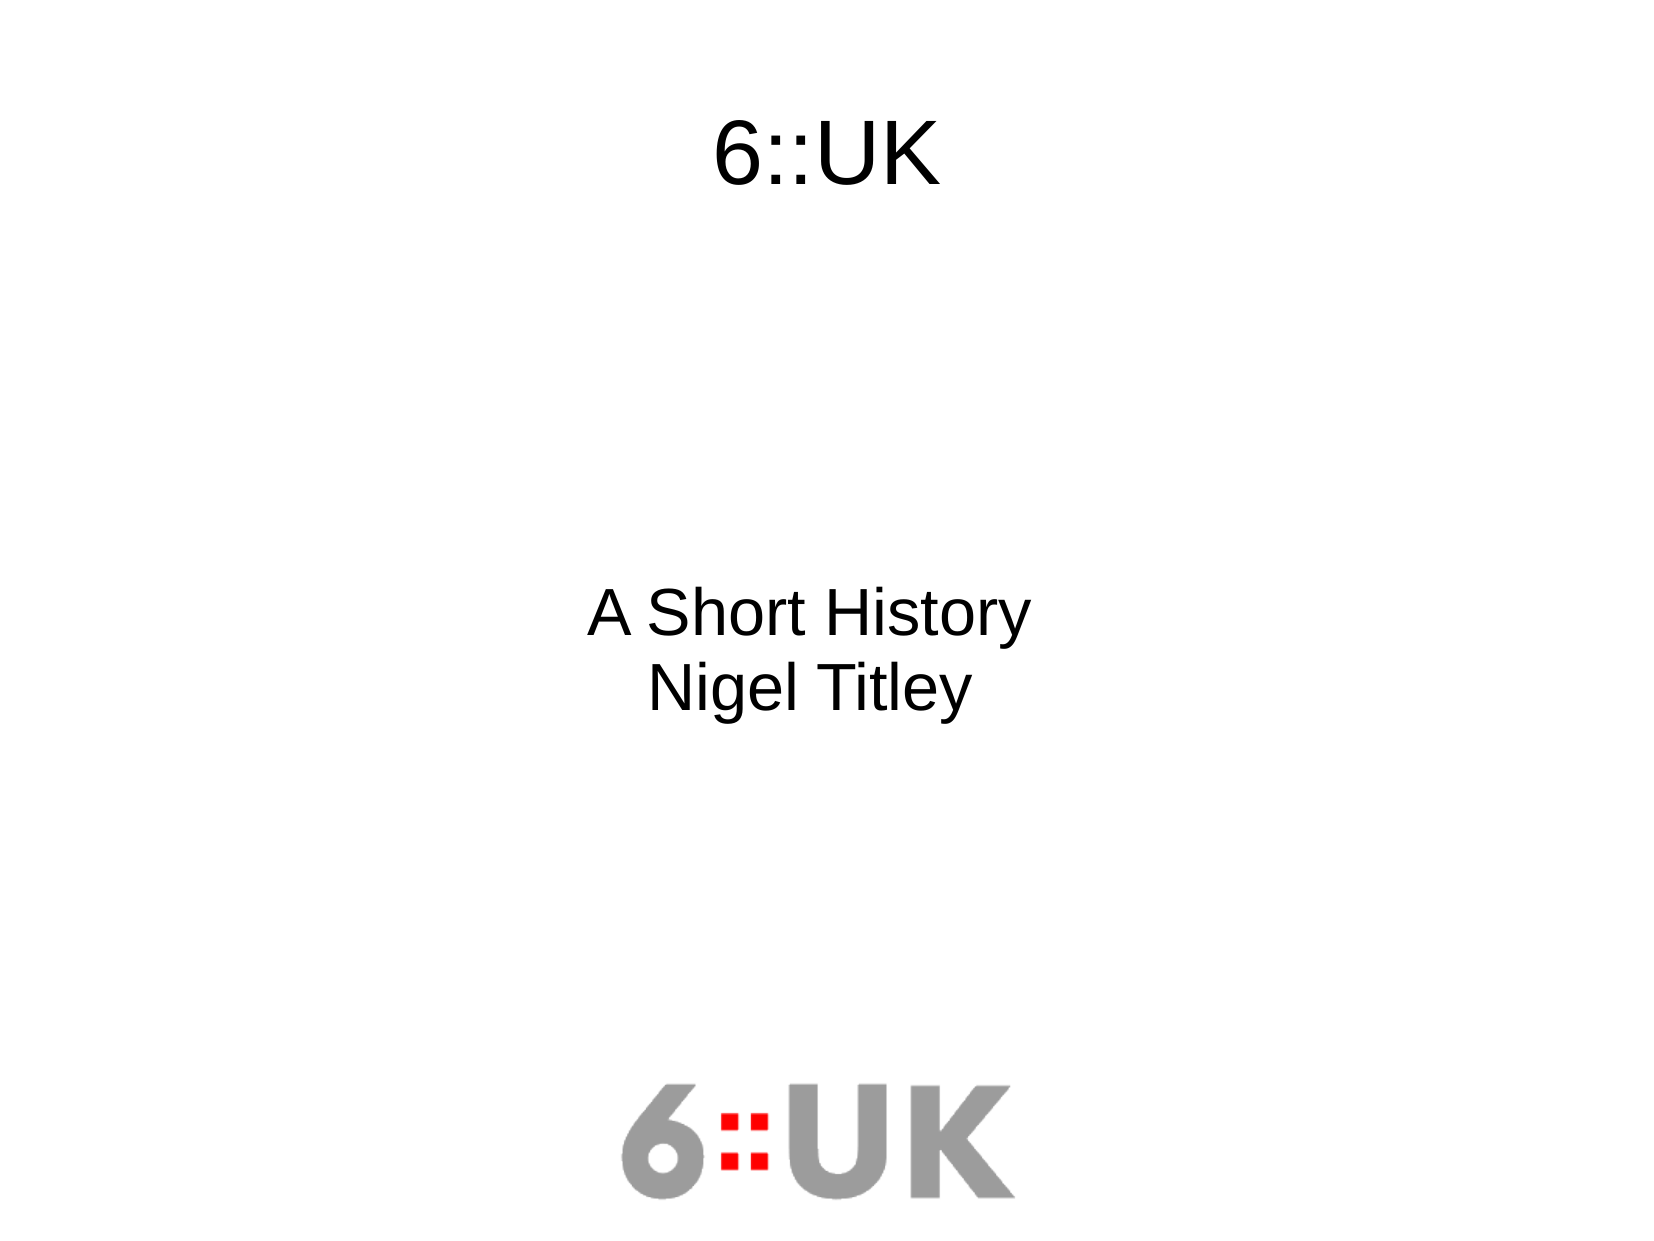

# 6::UK
A Short History
Nigel Titley